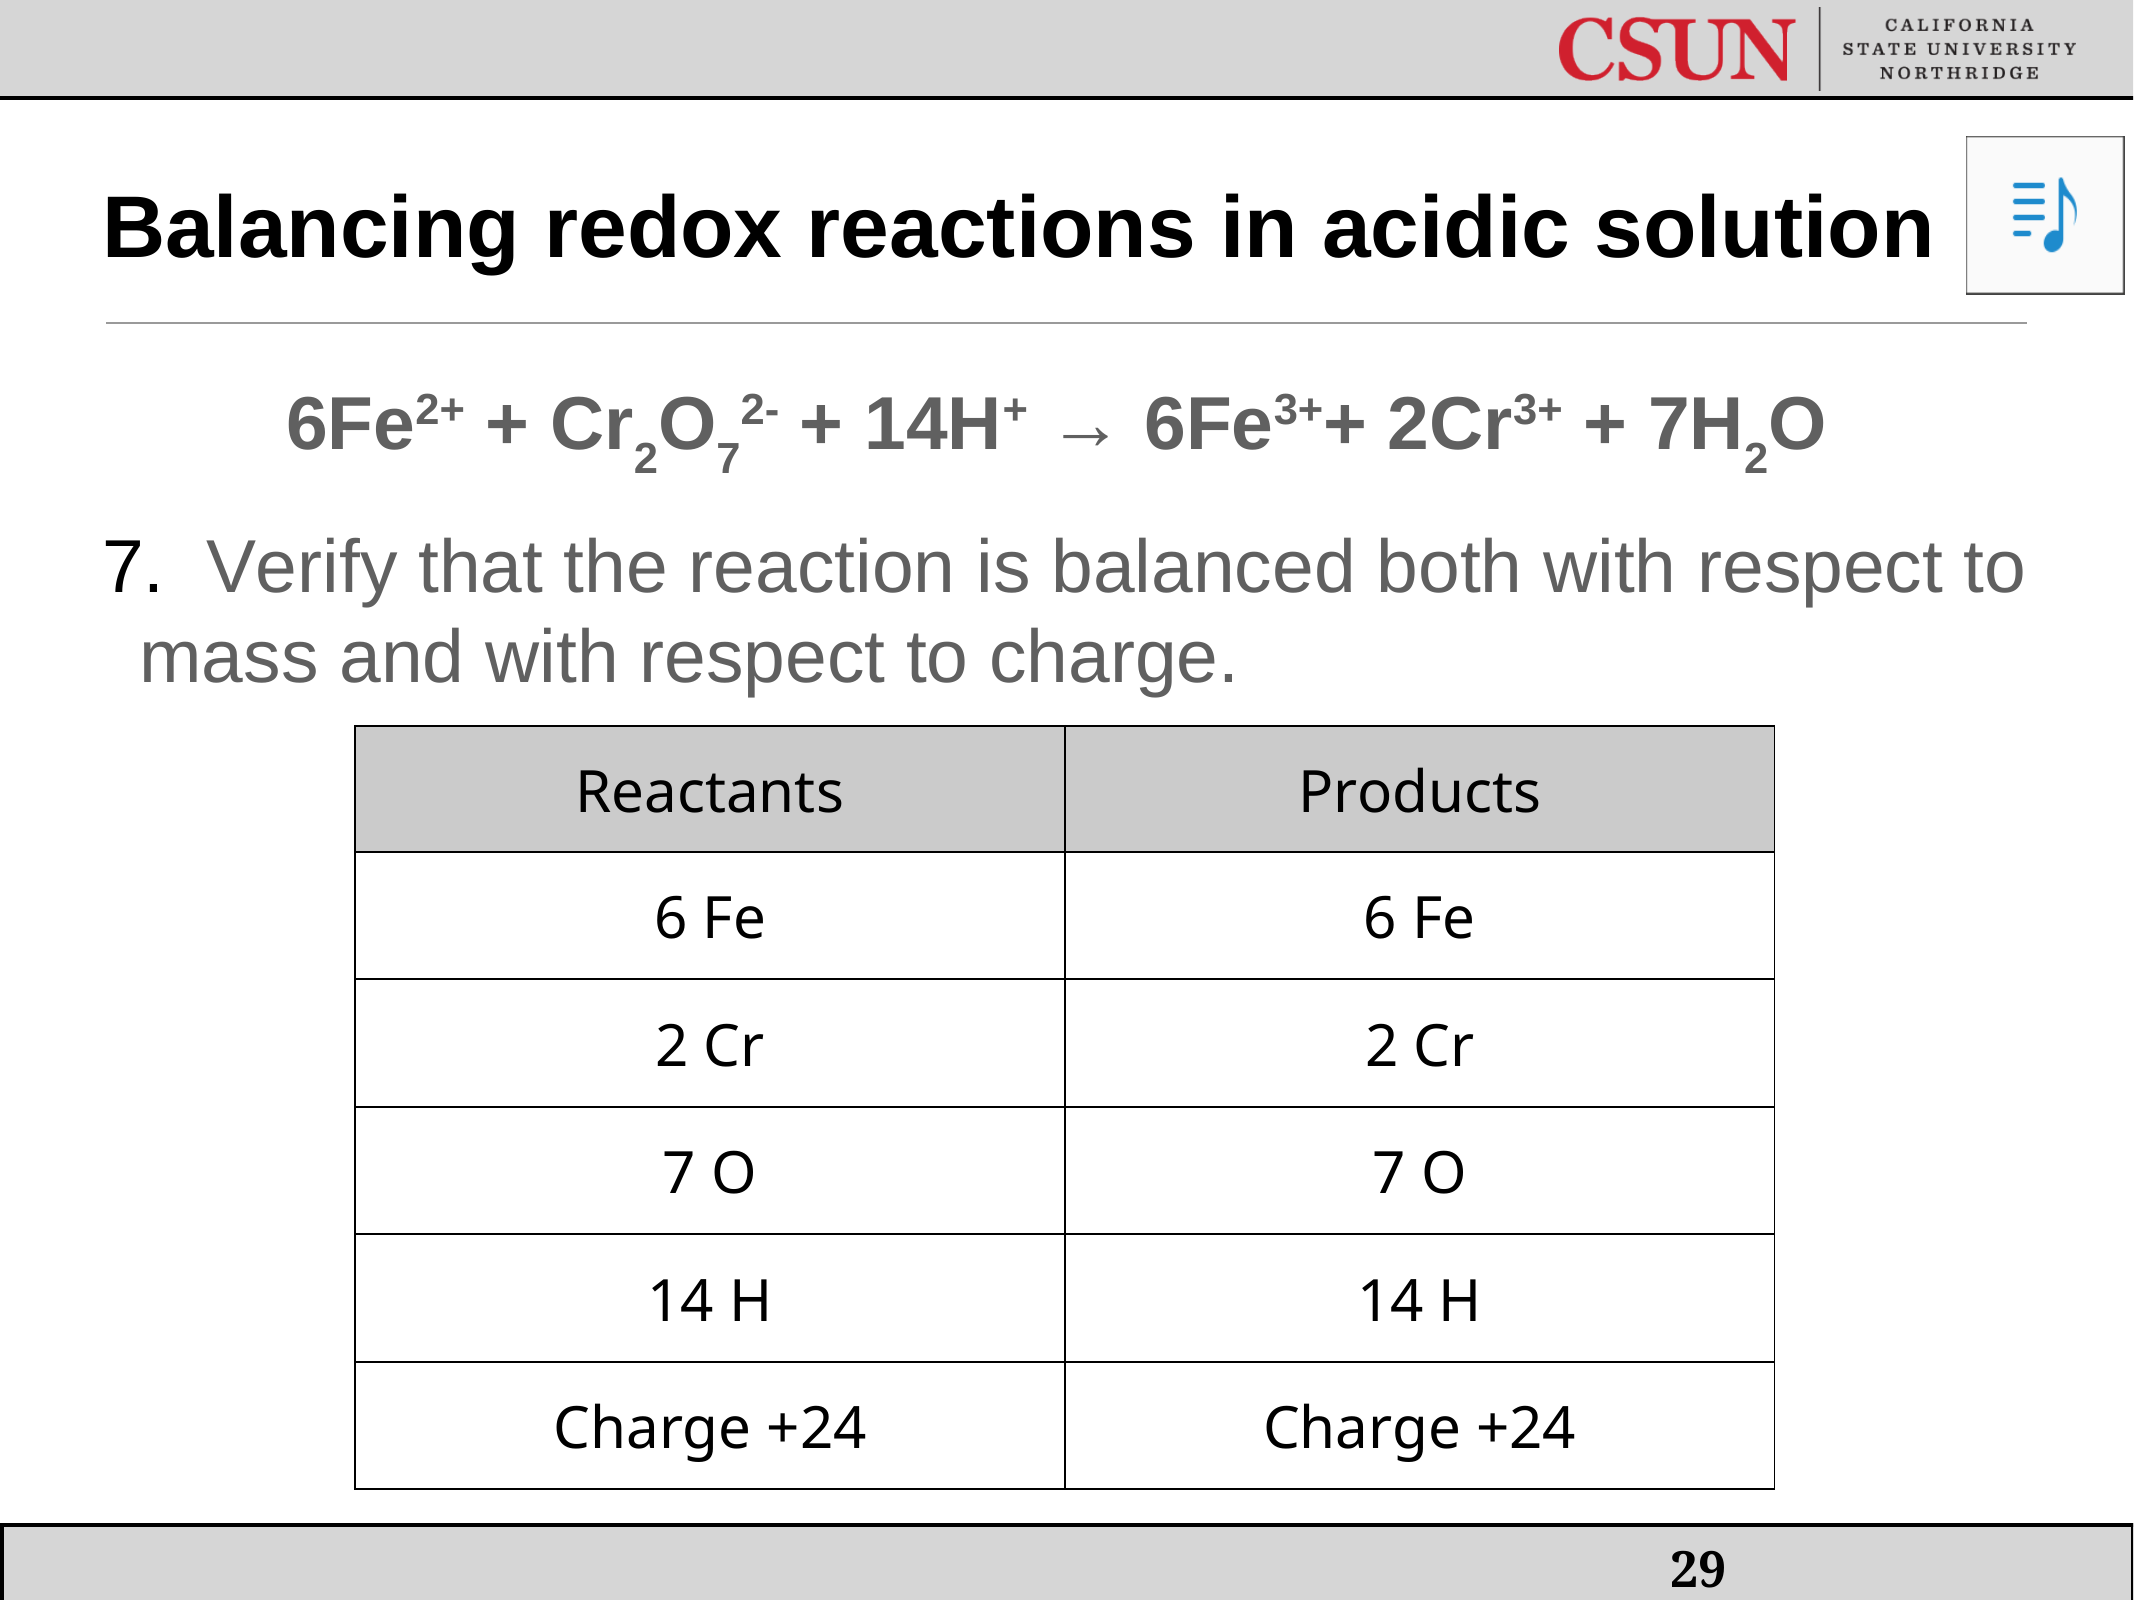

# Balancing redox reactions in acidic solution
6Fe2+ + Cr2O72- + 14H+ → 6Fe3++ 2Cr3+ + 7H2O
 Verify that the reaction is balanced both with respect to mass and with respect to charge.
| Reactants | Products |
| --- | --- |
| 6 Fe | 6 Fe |
| 2 Cr | 2 Cr |
| 7 O | 7 O |
| 14 H | 14 H |
| Charge +24 | Charge +24 |
29